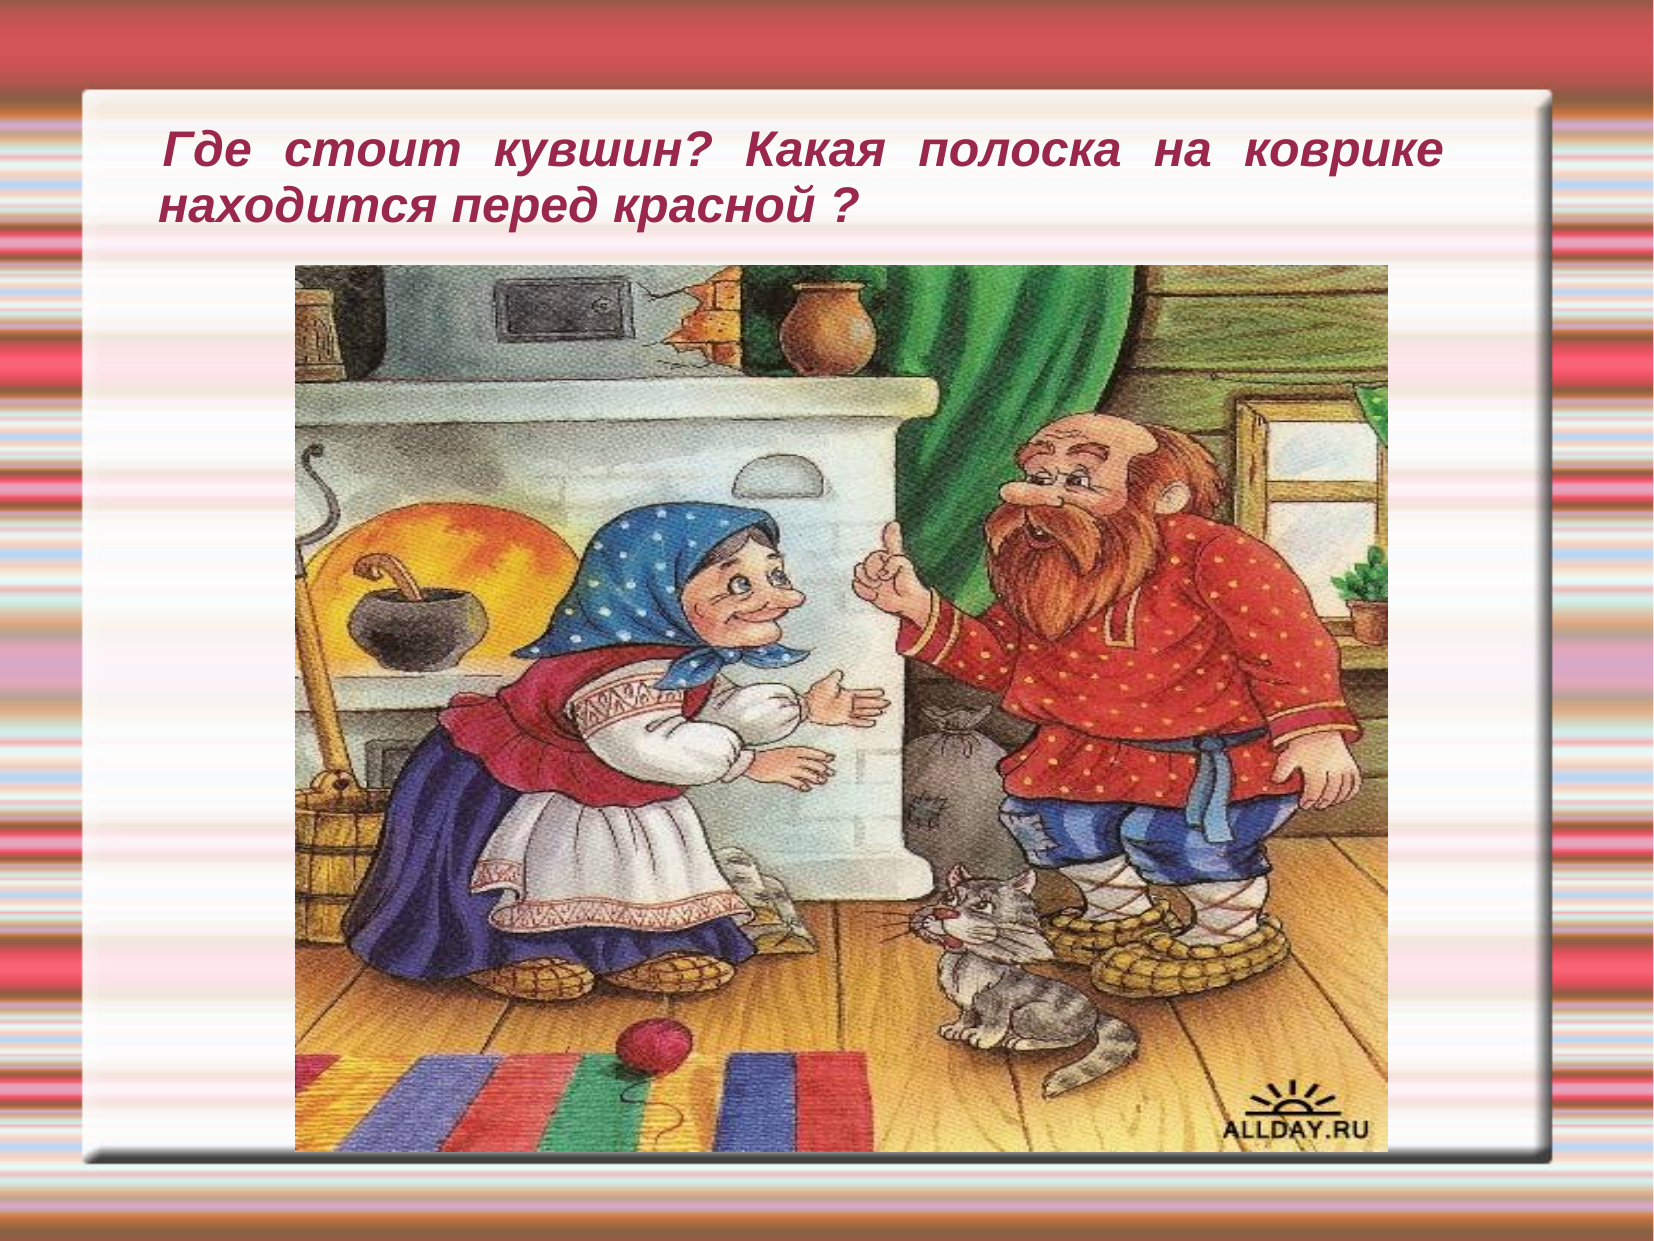

# Где стоит кувшин? Какая полоска на коврике находится перед красной ?